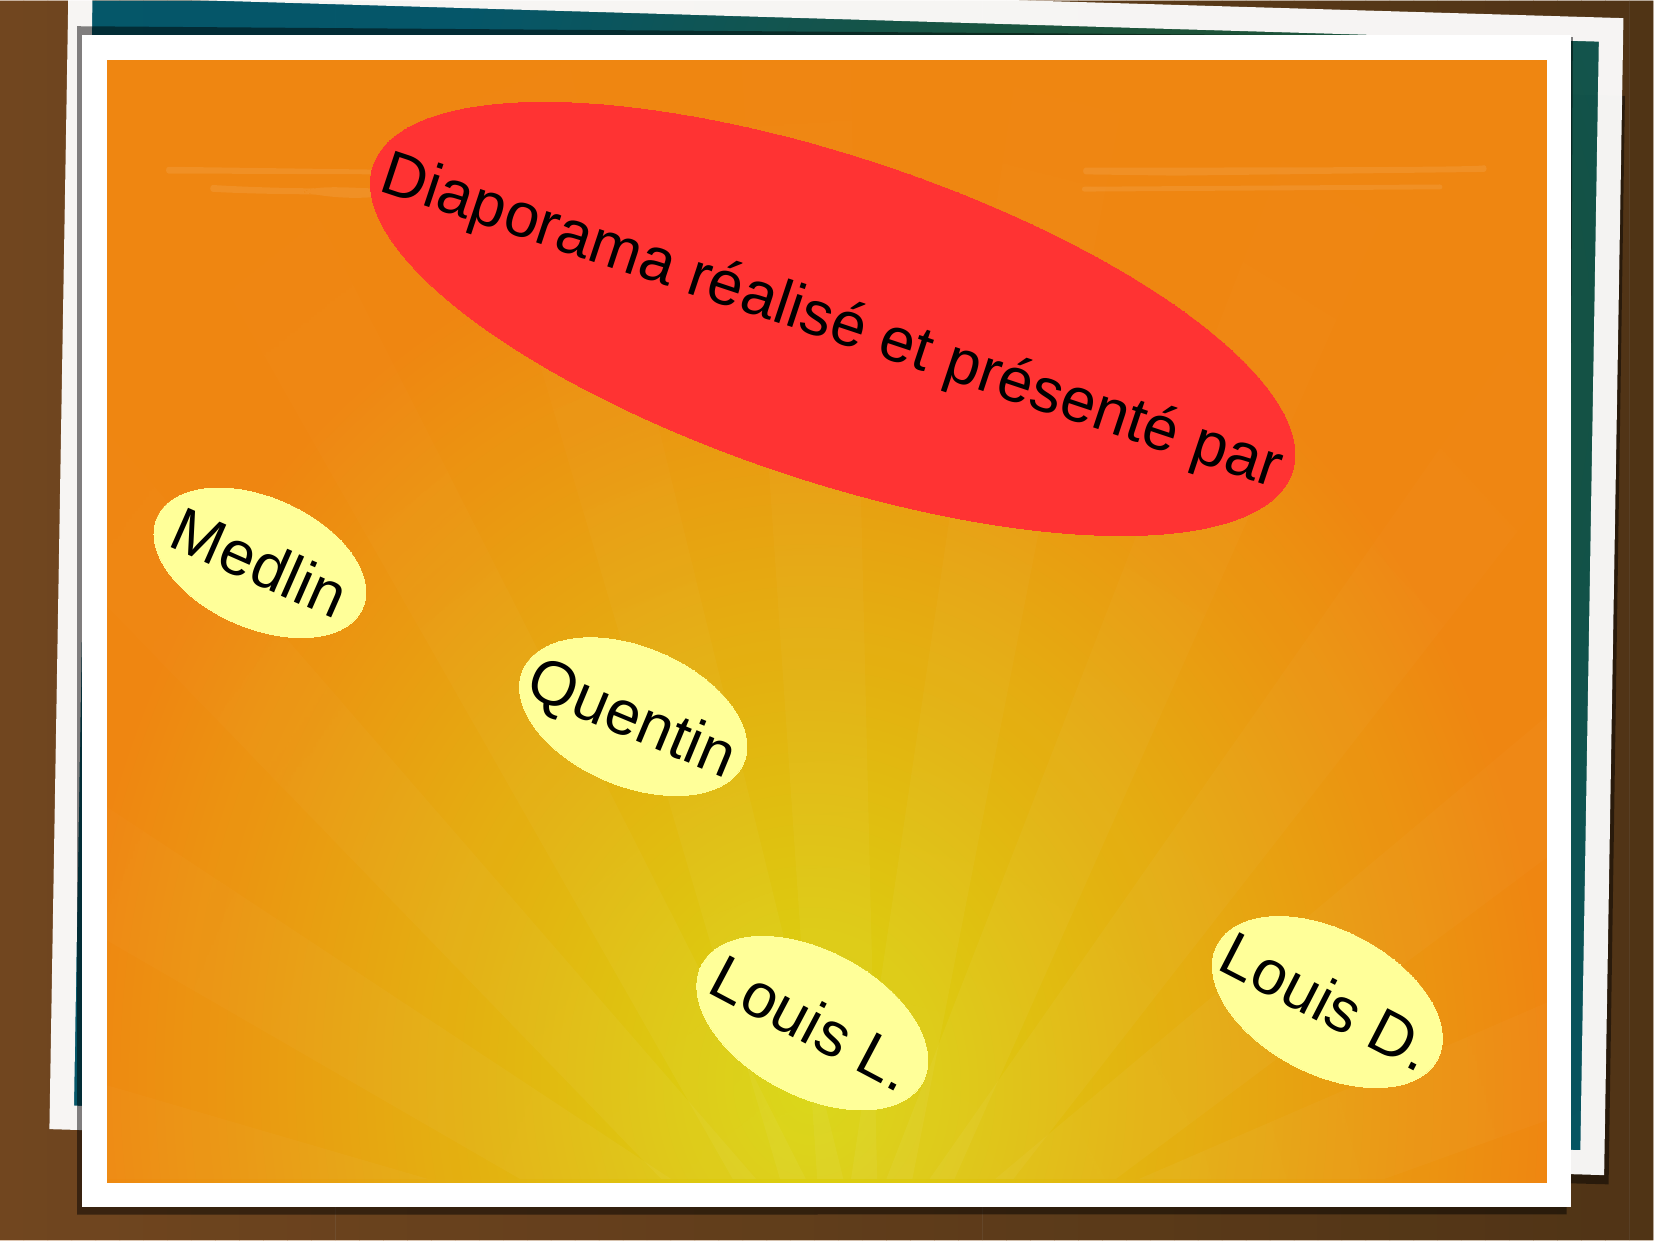

Diaporama réalisé et présenté par
Medlin
Quentin
Louis D.
Louis L.